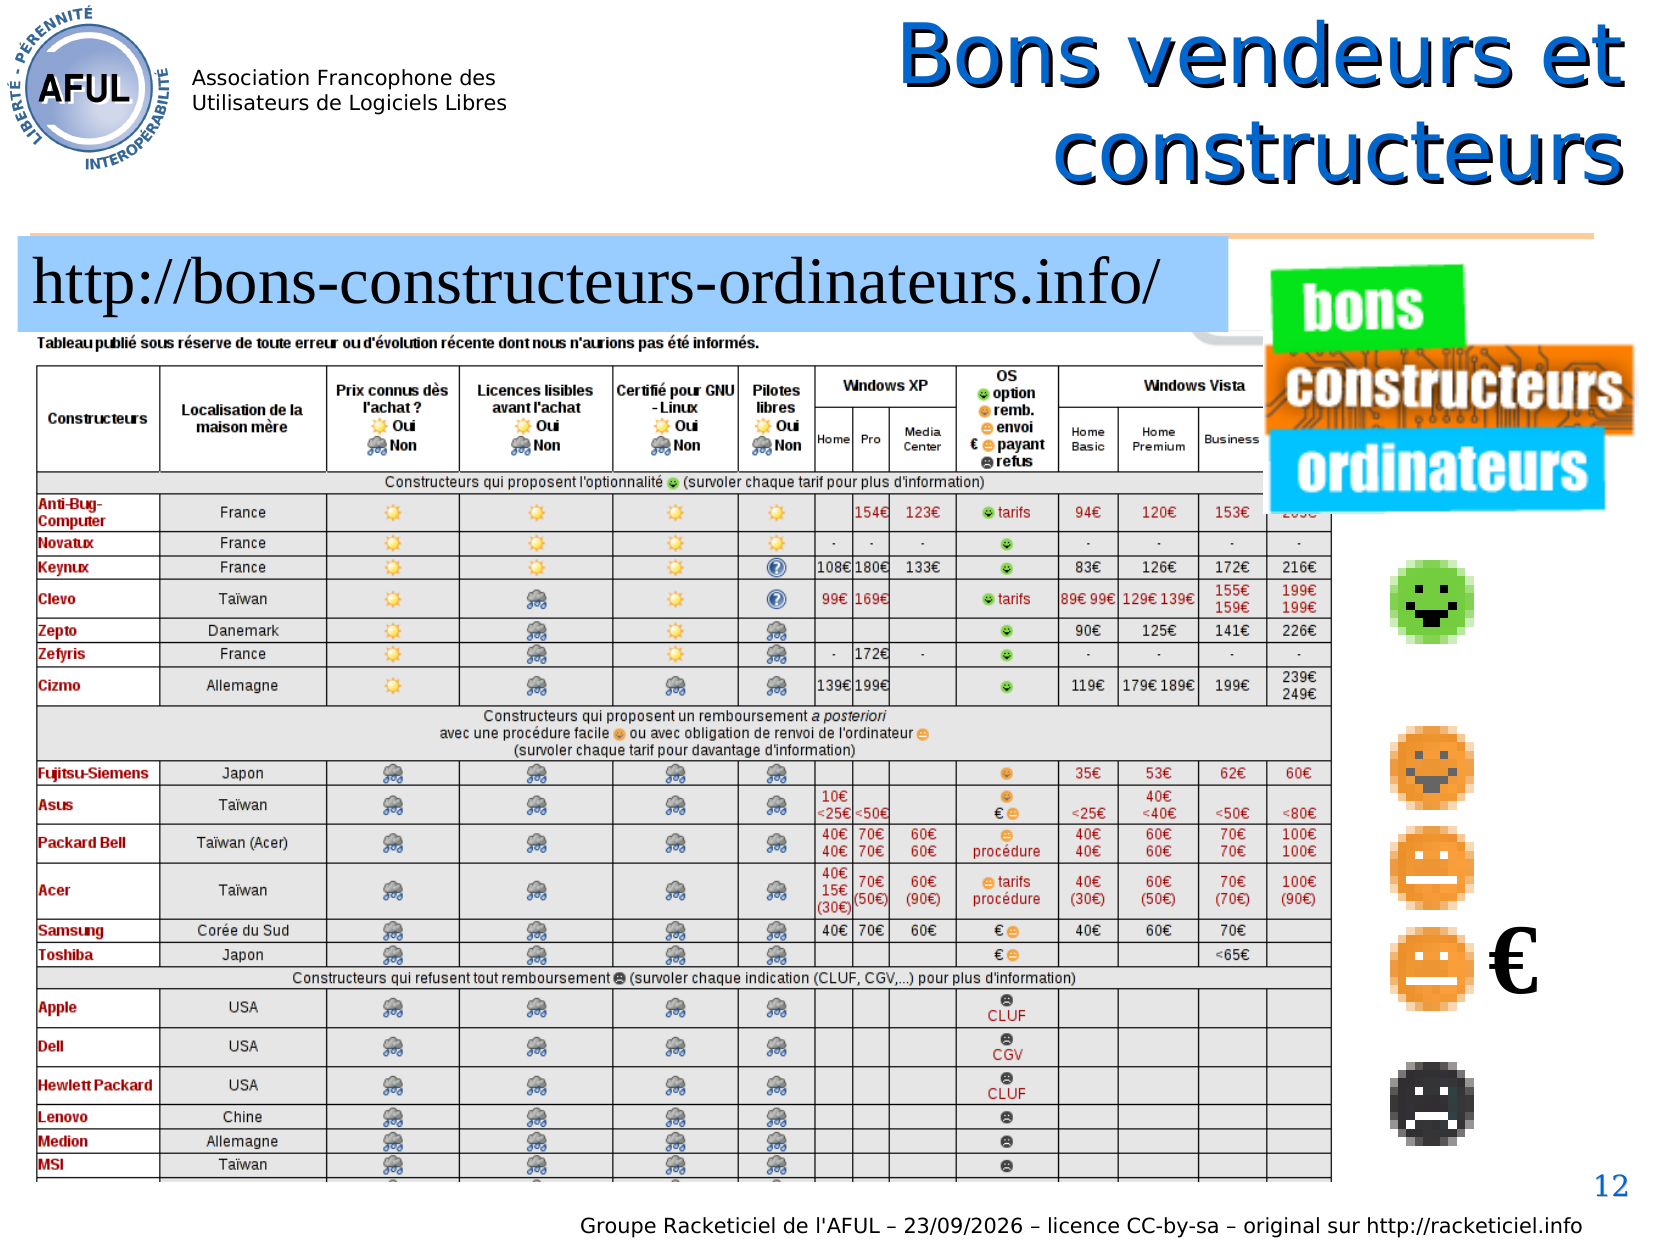

# Bons vendeurs et constructeurs
http://bons-constructeurs-ordinateurs.info/
€
12